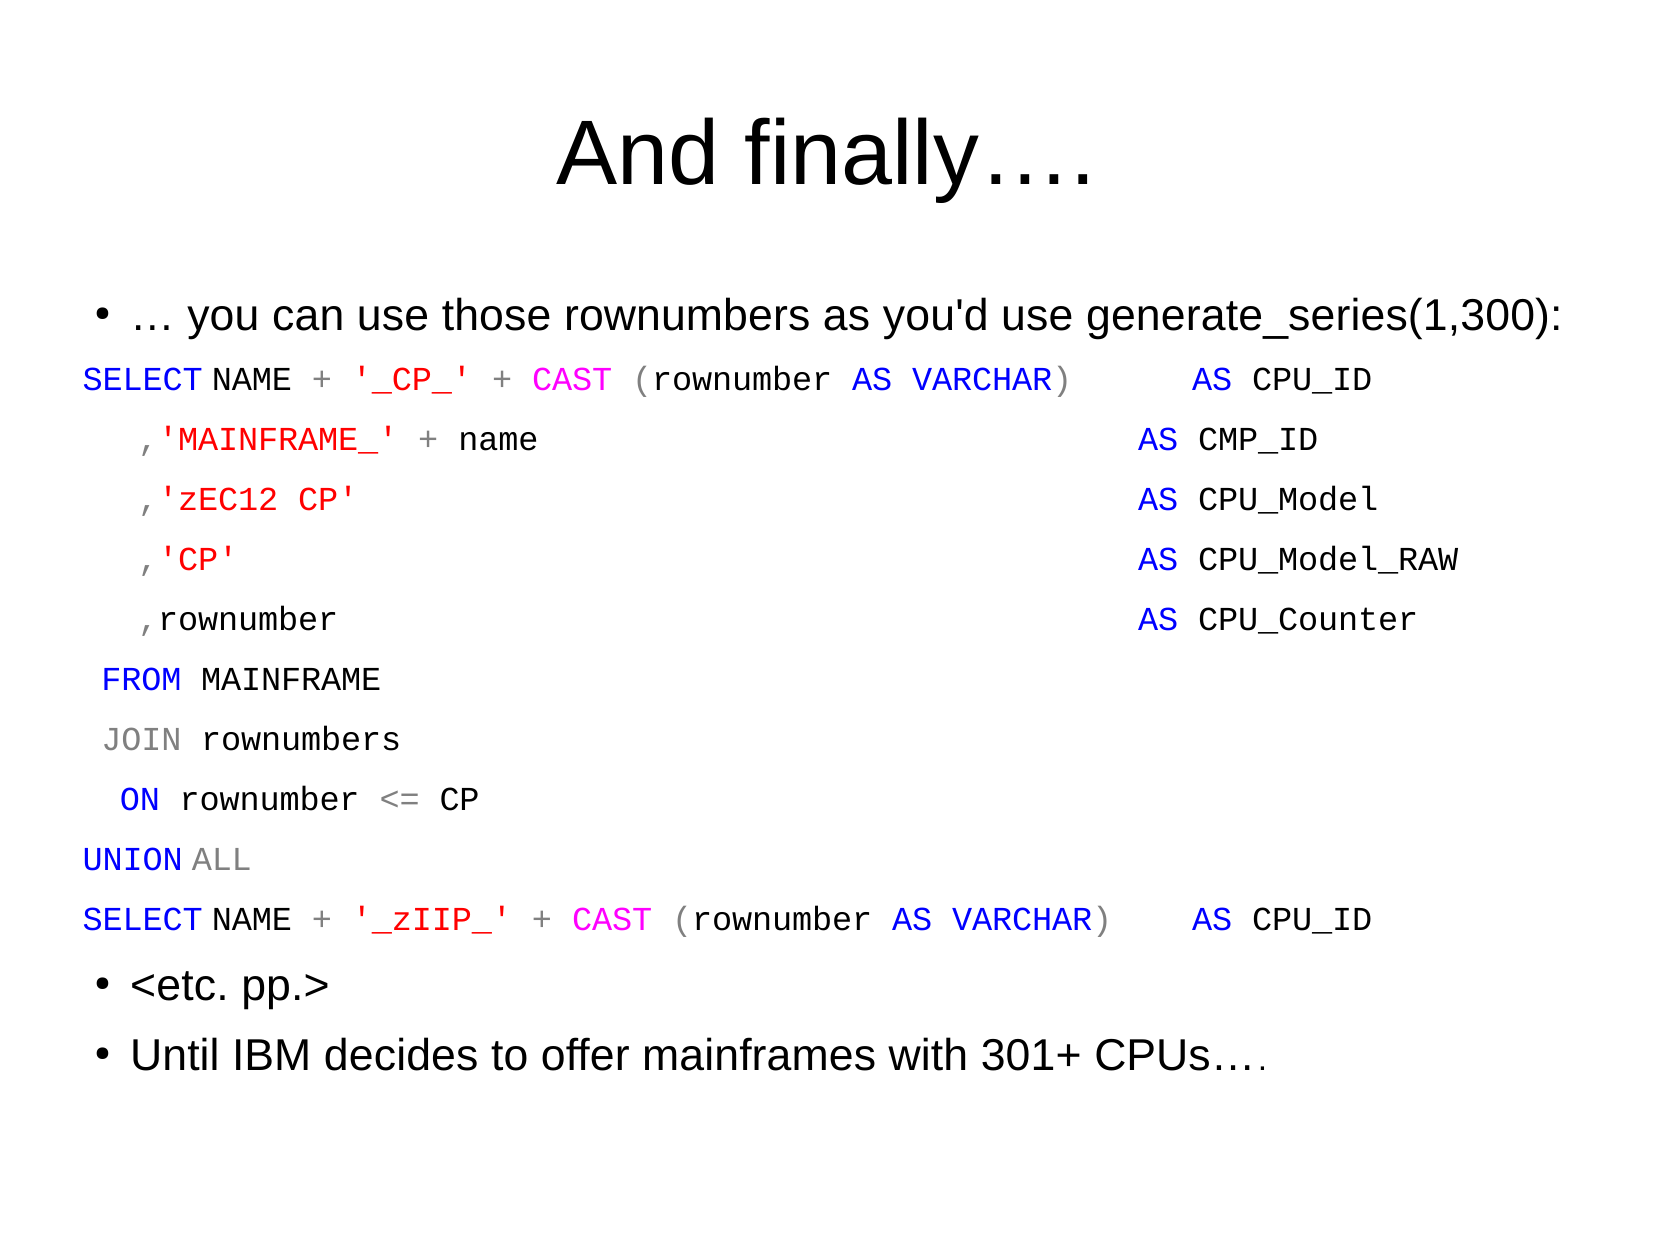

# And finally….
… you can use those rownumbers as you'd use generate_series(1,300):
SELECT NAME + '_CP_' + CAST (rownumber AS VARCHAR)      AS CPU_ID
      ,'MAINFRAME_' + name                              AS CMP_ID
      ,'zEC12 CP'                                       AS CPU_Model
      ,'CP'                                             AS CPU_Model_RAW
      ,rownumber                                        AS CPU_Counter
  FROM MAINFRAME
  JOIN rownumbers
    ON rownumber <= CP
UNION ALL
SELECT NAME + '_zIIP_' + CAST (rownumber AS VARCHAR)    AS CPU_ID
<etc. pp.>
Until IBM decides to offer mainframes with 301+ CPUs….